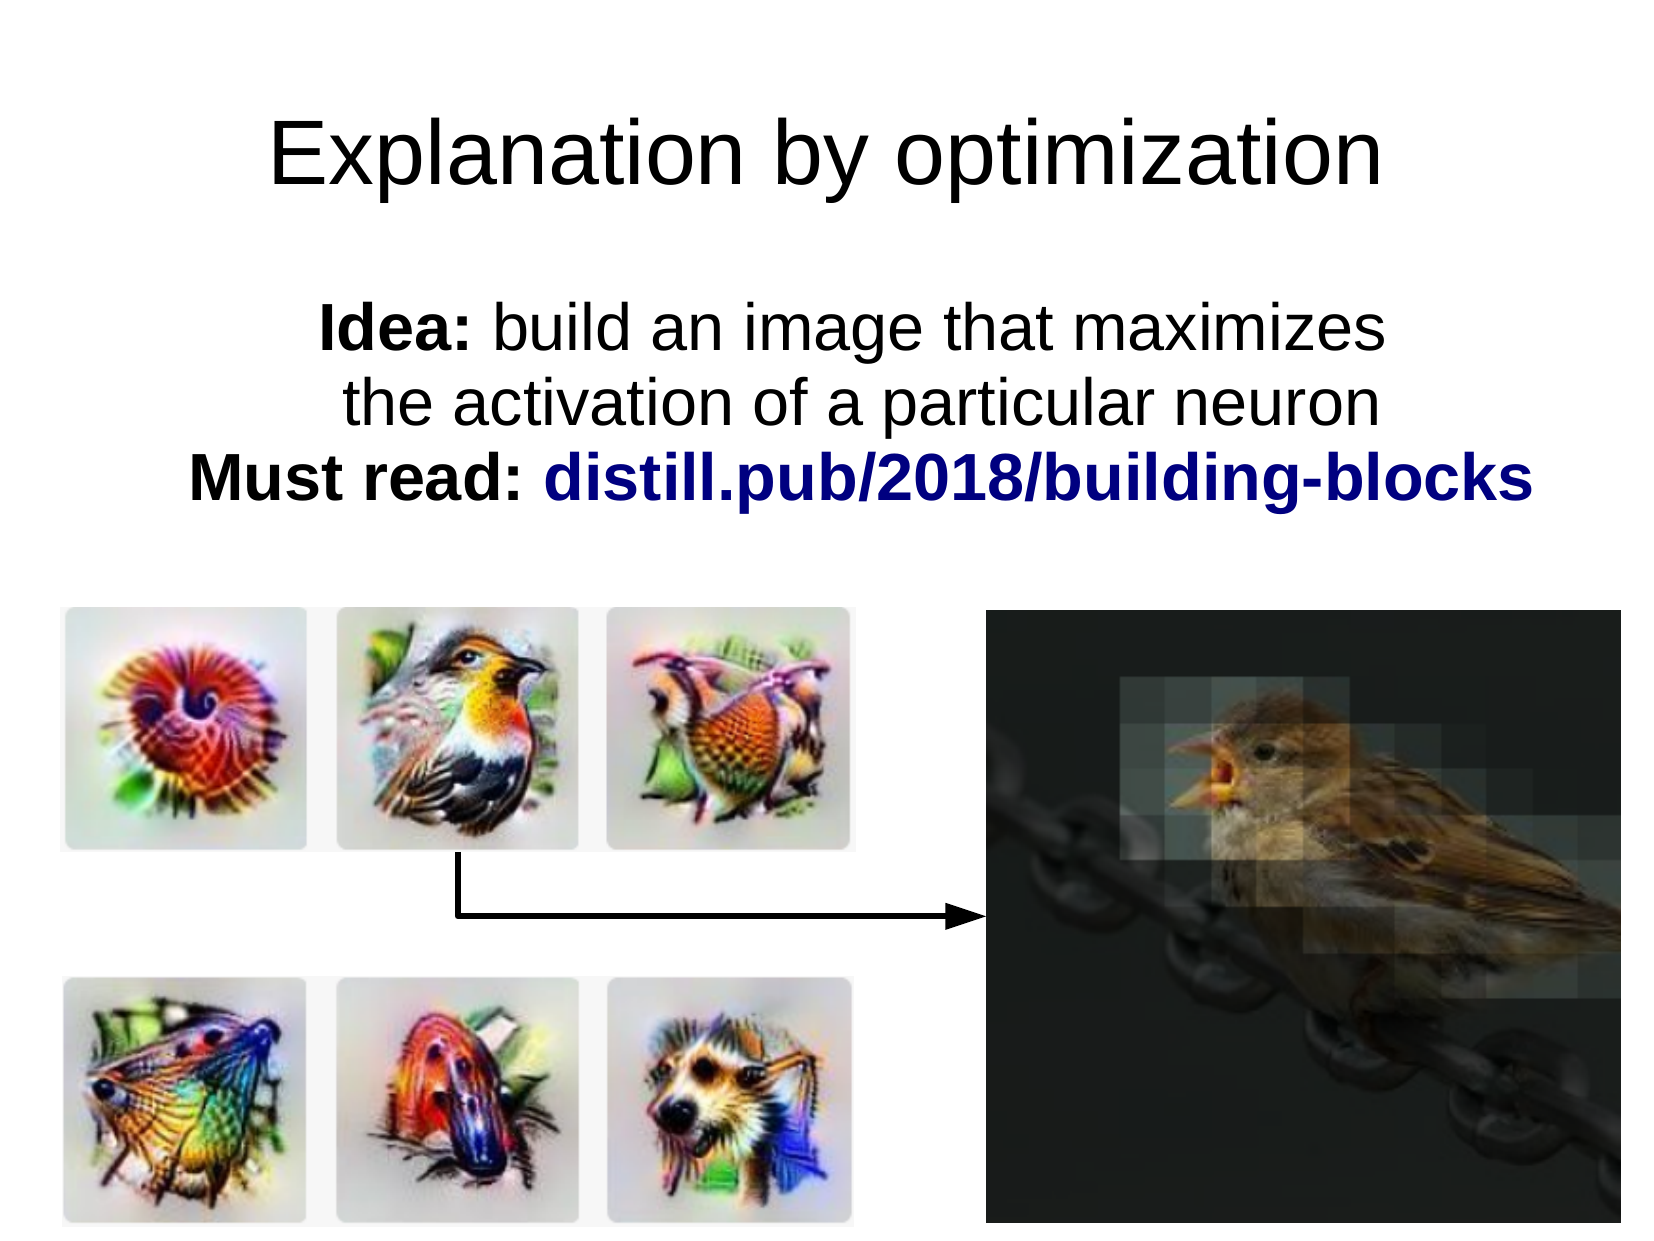

# Explanation by optimization
Idea: build an image that maximizes
the activation of a particular neuron
Must read: distill.pub/2018/building-blocks
23